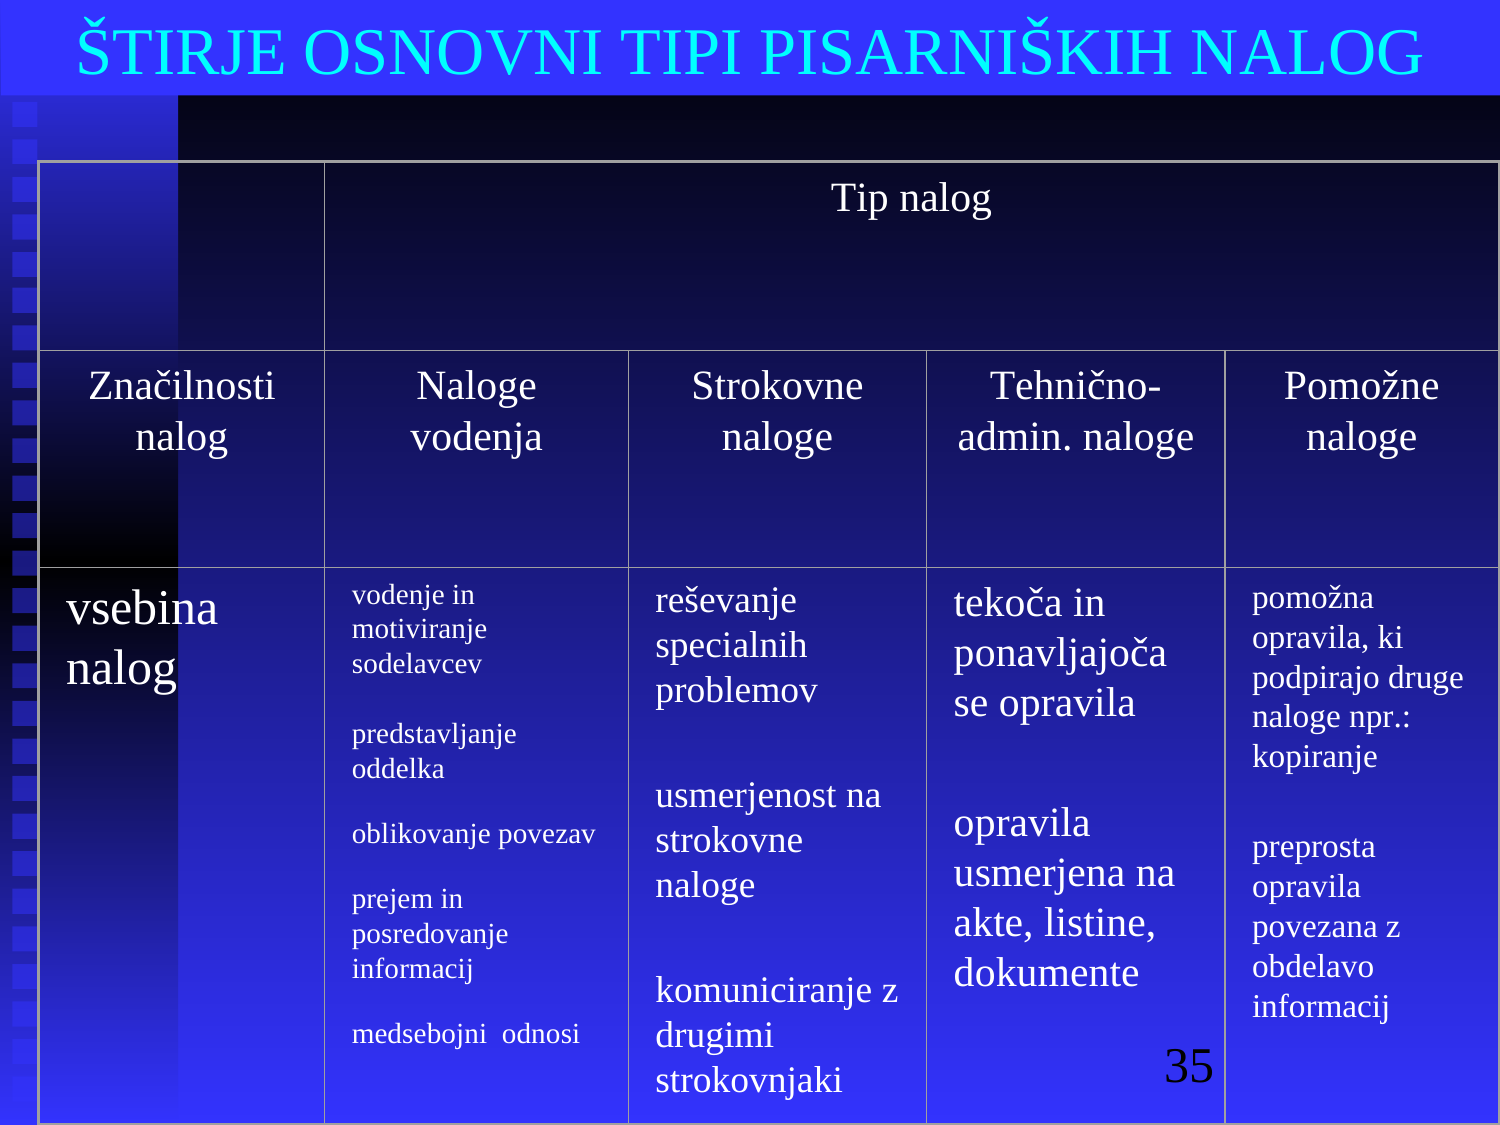

ŠTIRJE OSNOVNI TIPI PISARNIŠKIH NALOG
Tip nalog
Značilnosti nalog
Naloge vodenja
Strokovne naloge
Tehnično-admin. naloge
Pomožne naloge
vsebina nalog
vodenje in motiviranje sodelavcev
predstavljanje oddelka
oblikovanje povezav
prejem in posredovanje informacij
medsebojni odnosi
reševanje specialnih problemov
usmerjenost na strokovne naloge
komuniciranje z drugimi strokovnjaki
tekoča in ponavljajoča se opravila
opravila usmerjena na akte, listine, dokumente
pomožna opravila, ki podpirajo druge naloge npr.: kopiranje
preprosta opravila povezana z obdelavo informacij
35